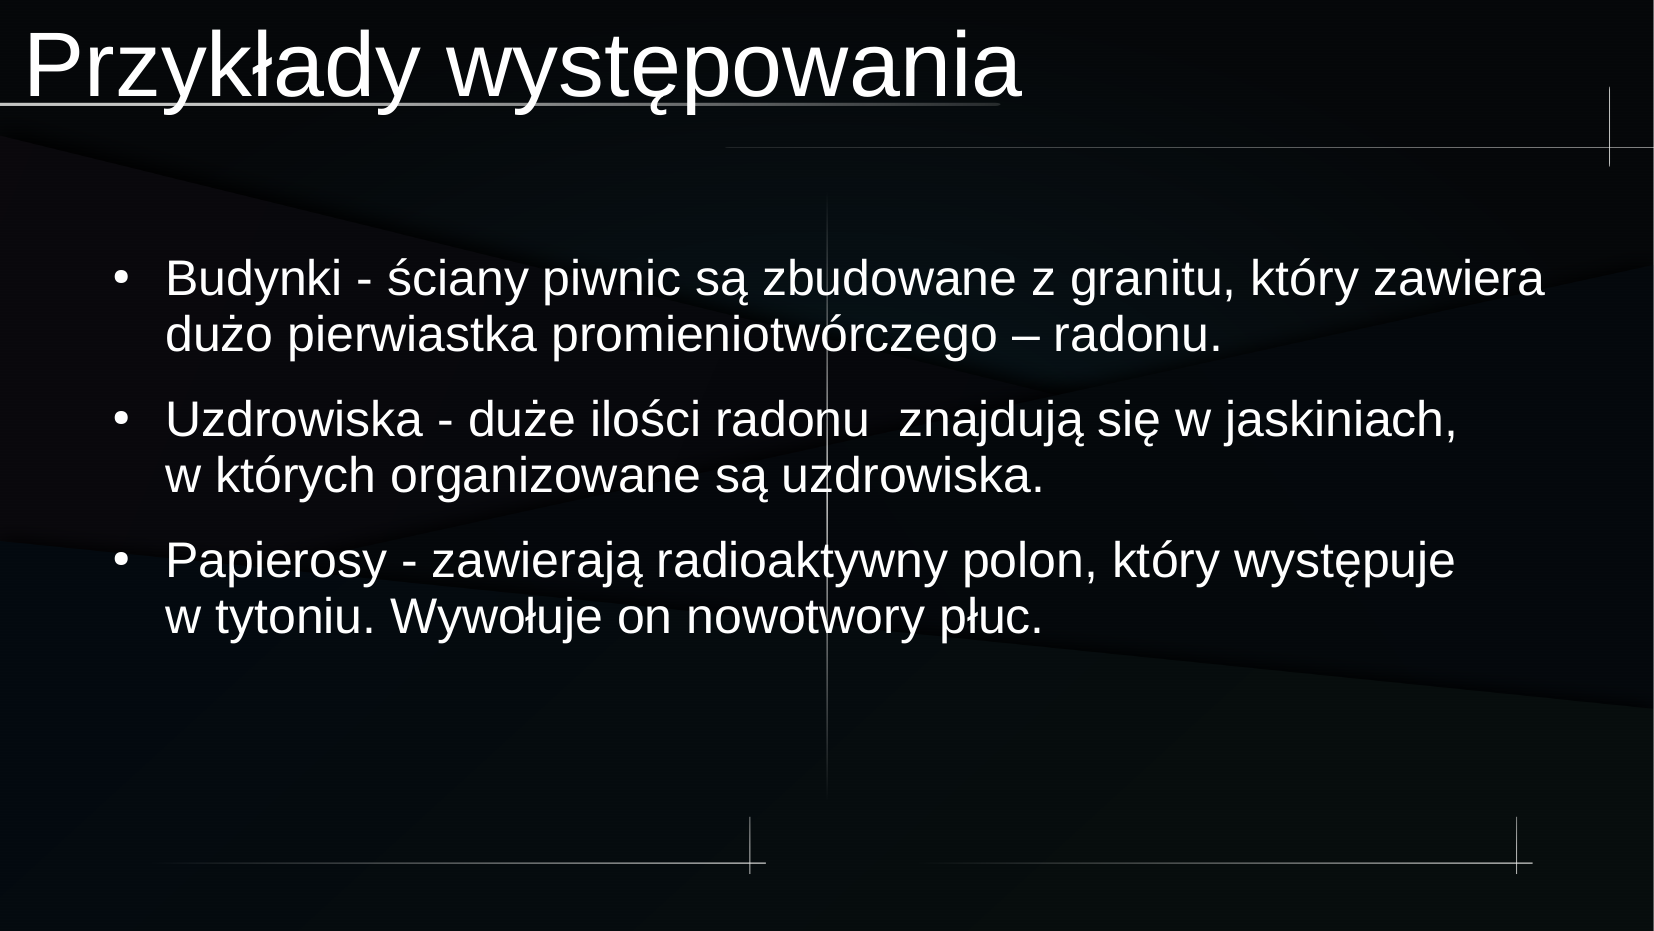

# Przykłady występowania
Budynki - ściany piwnic są zbudowane z granitu, który zawiera dużo pierwiastka promieniotwórczego – radonu.
Uzdrowiska - duże ilości radonu znajdują się w jaskiniach, w których organizowane są uzdrowiska.
Papierosy - zawierają radioaktywny polon, który występuje w tytoniu. Wywołuje on nowotwory płuc.